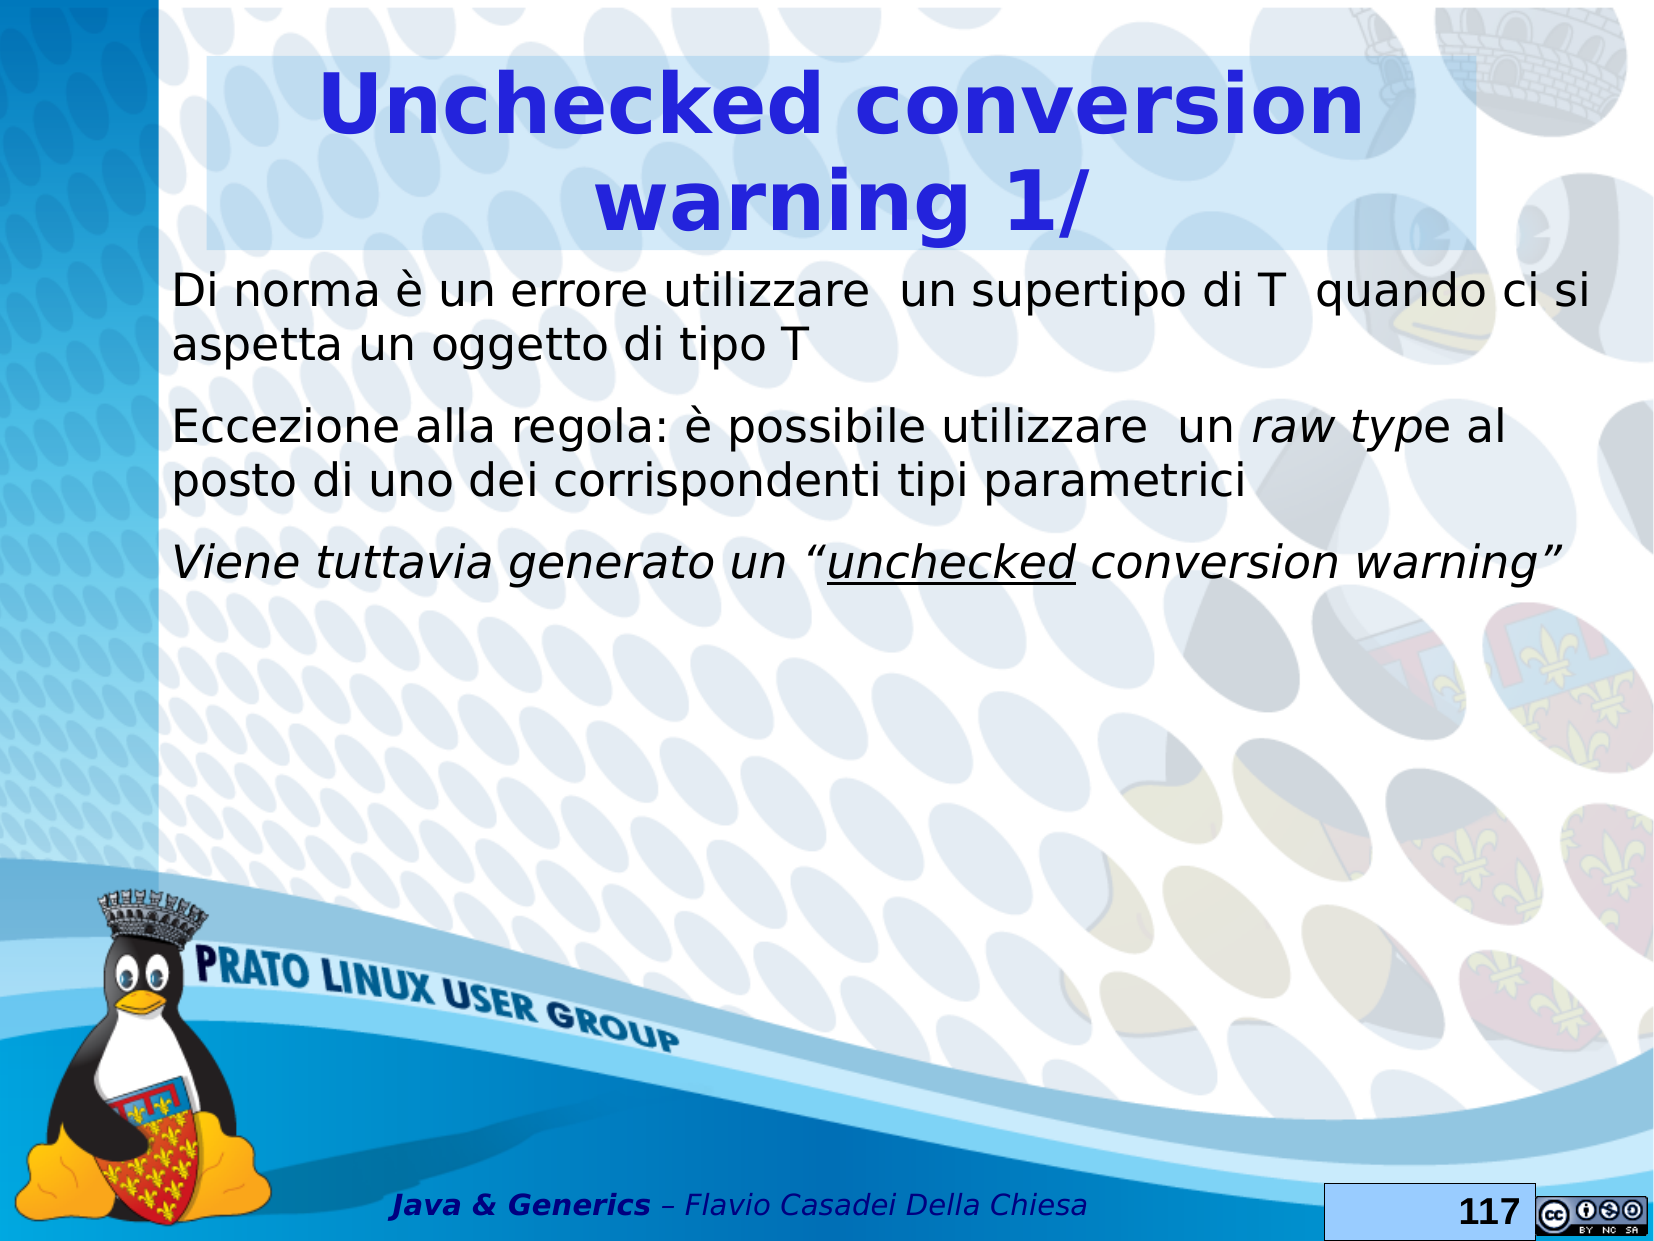

# Unchecked conversion warning 1/
Di norma è un errore utilizzare un supertipo di T quando ci si aspetta un oggetto di tipo T
Eccezione alla regola: è possibile utilizzare un raw type al posto di uno dei corrispondenti tipi parametrici
Viene tuttavia generato un “unchecked conversion warning”